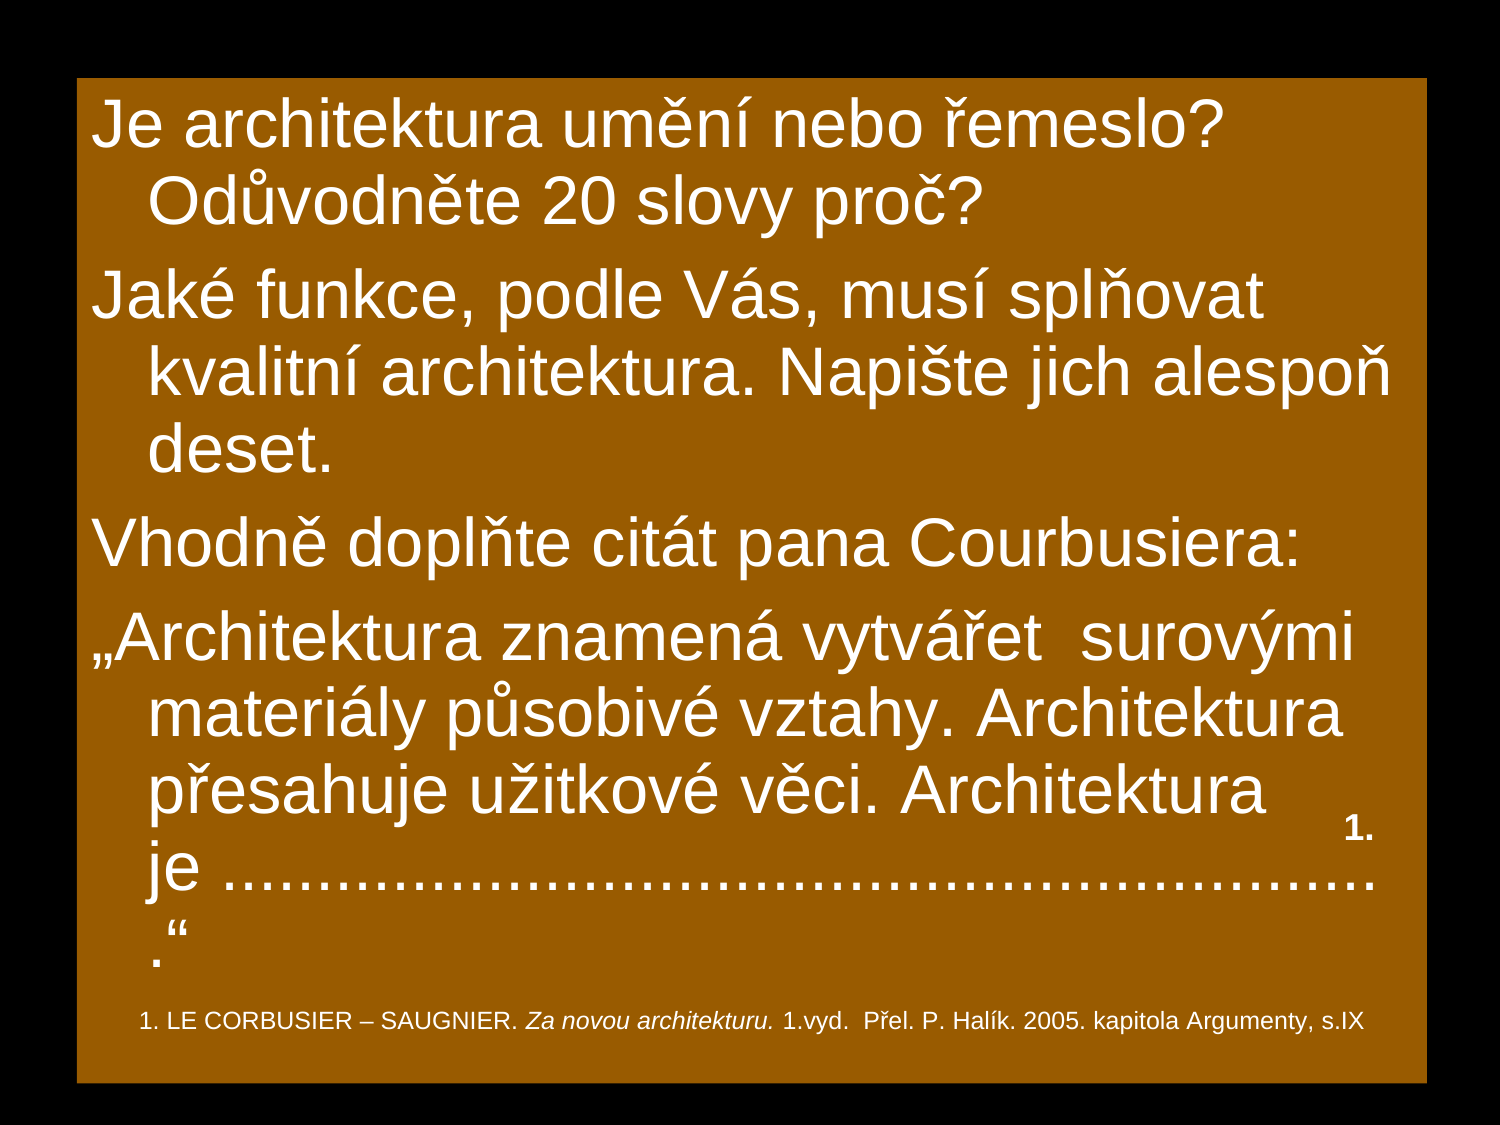

# Je architektura umění nebo řemeslo? Odůvodněte 20 slovy proč?
Jaké funkce, podle Vás, musí splňovat kvalitní architektura. Napište jich alespoň deset.
Vhodně doplňte citát pana Courbusiera:
„Architektura znamená vytvářet surovými materiály působivé vztahy. Architektura přesahuje užitkové věci. Architektura je ............................................................. .“
1.
1. LE CORBUSIER – SAUGNIER. Za novou architekturu. 1.vyd. Přel. P. Halík. 2005. kapitola Argumenty, s.IX